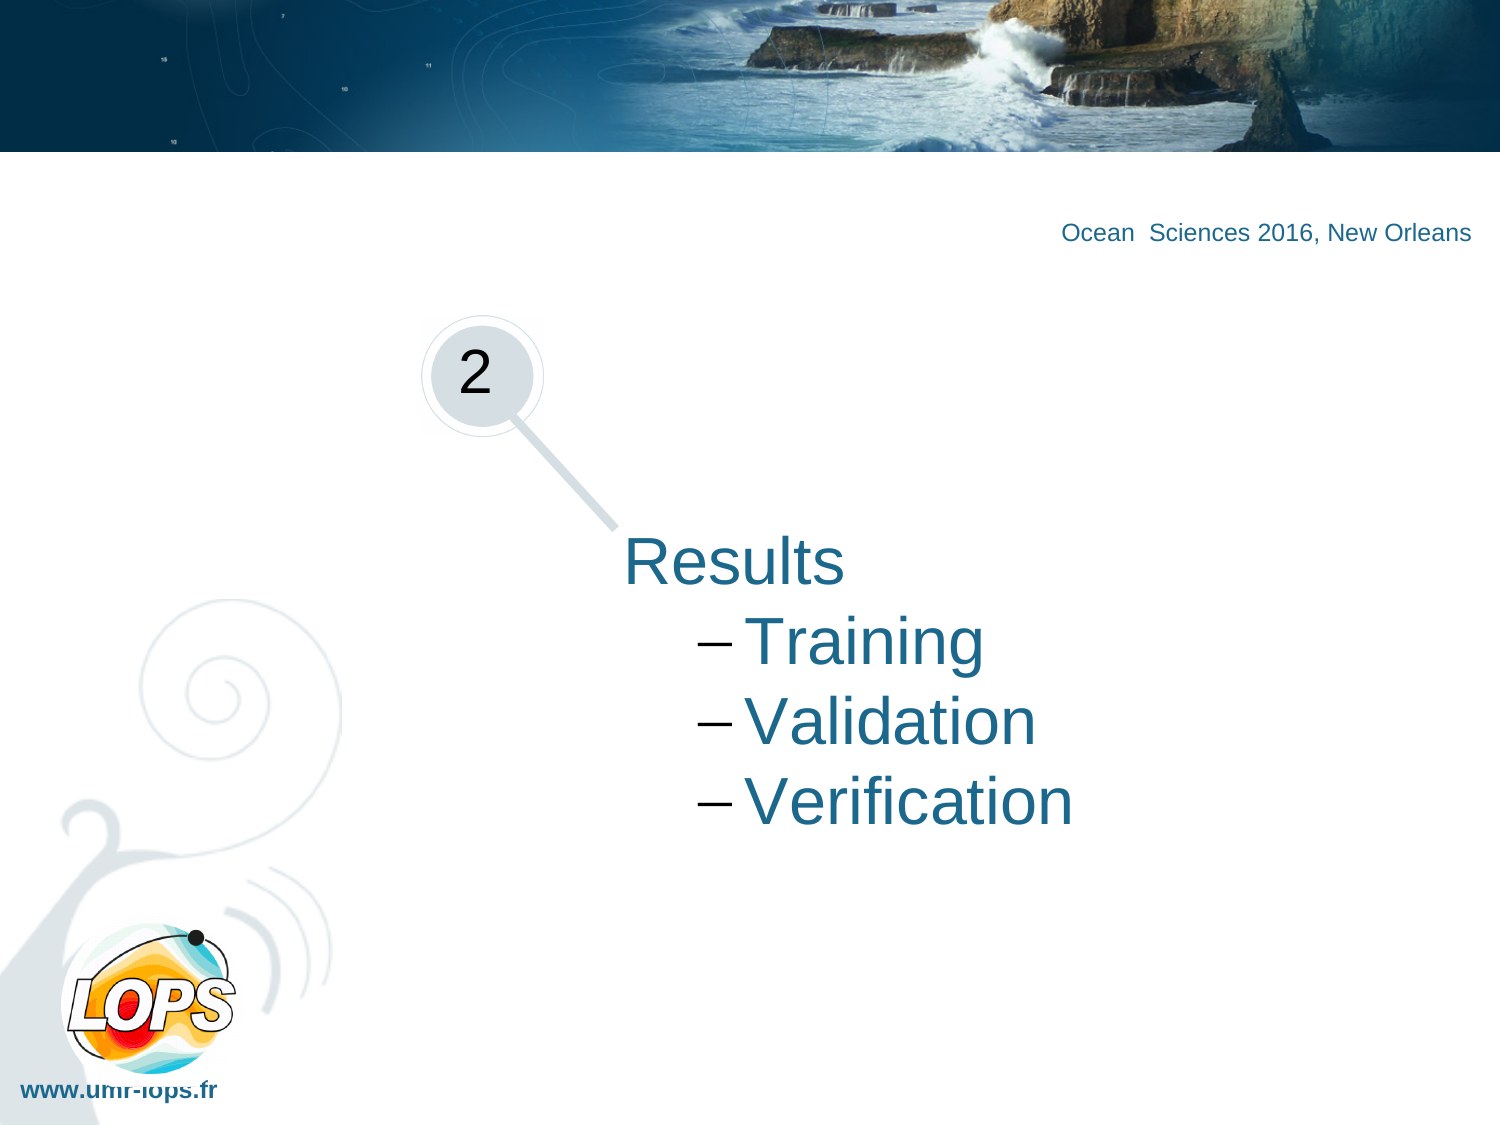

Ocean Sciences 2016, New Orleans
2
Results
Training
Validation
Verification
www.umr-lops.fr